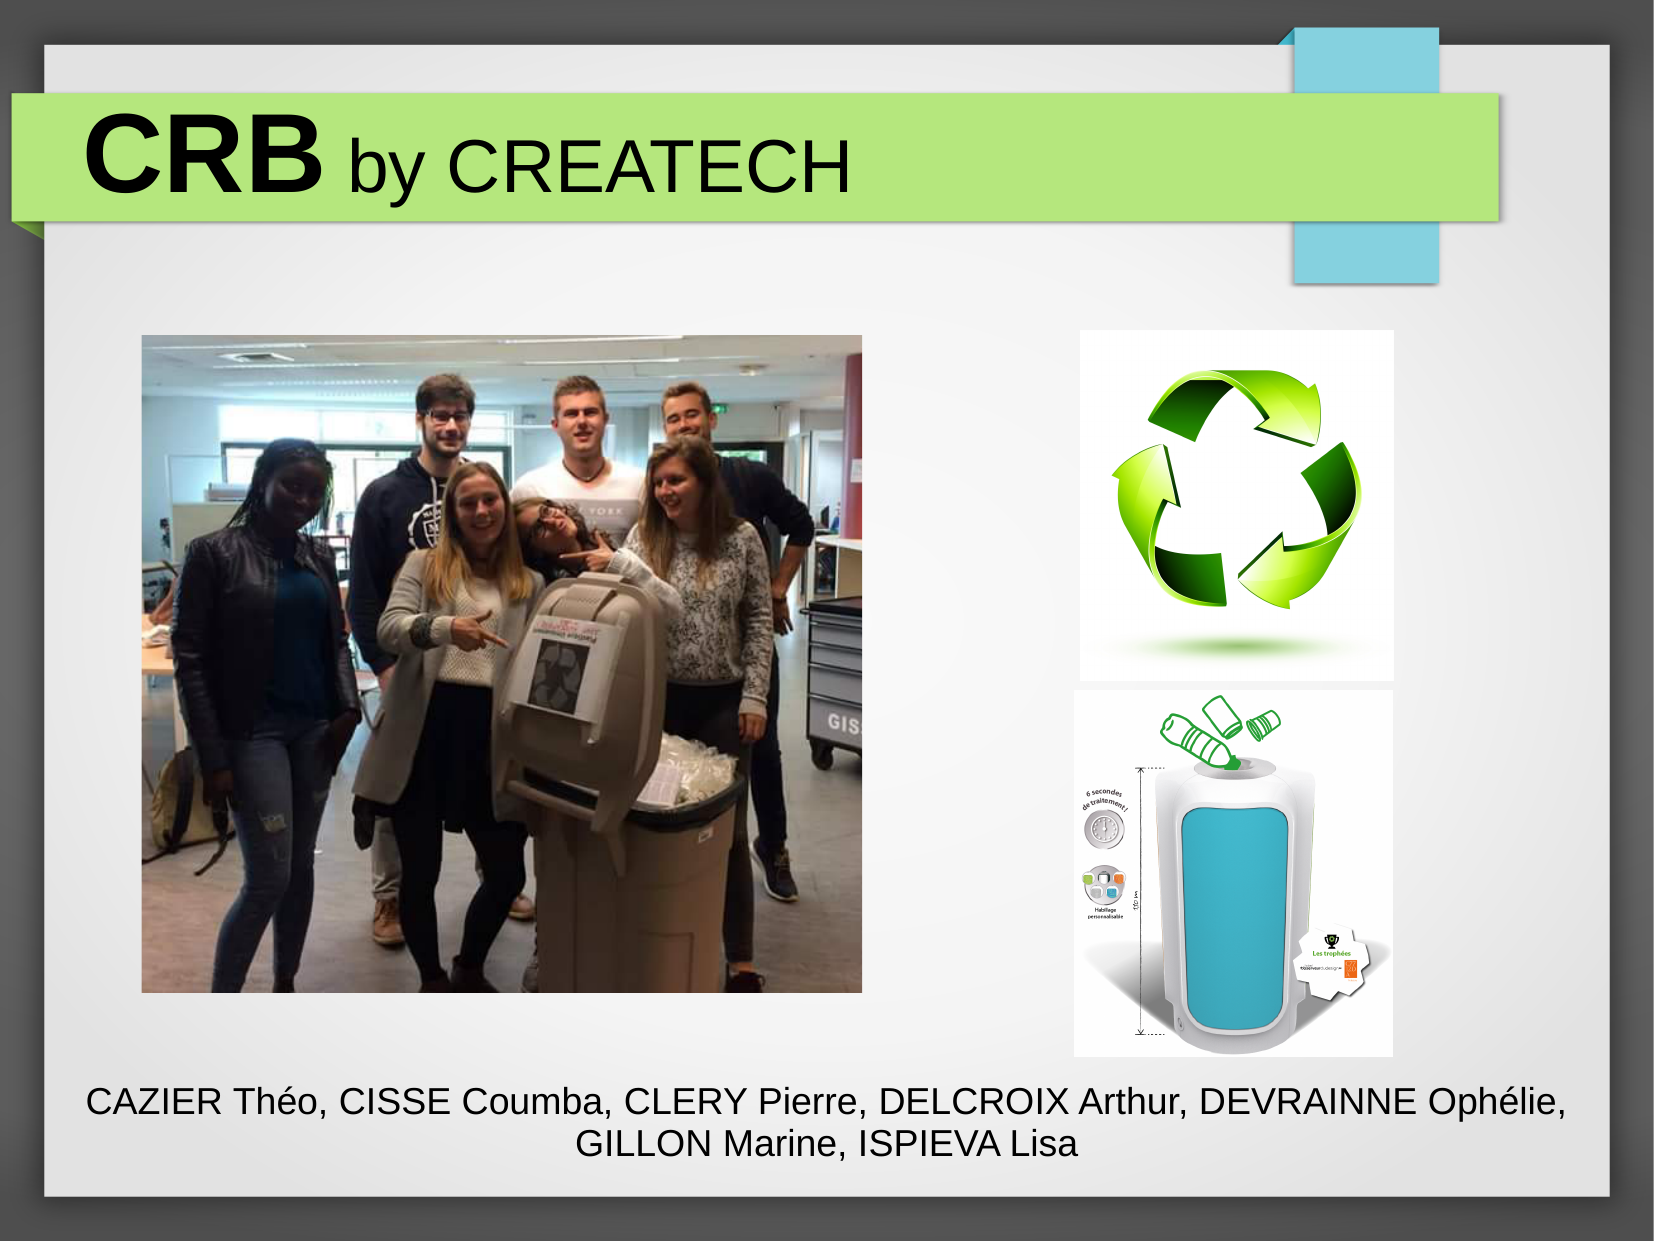

# CRB by CREATECH
CAZIER Théo, CISSE Coumba, CLERY Pierre, DELCROIX Arthur, DEVRAINNE Ophélie, GILLON Marine, ISPIEVA Lisa